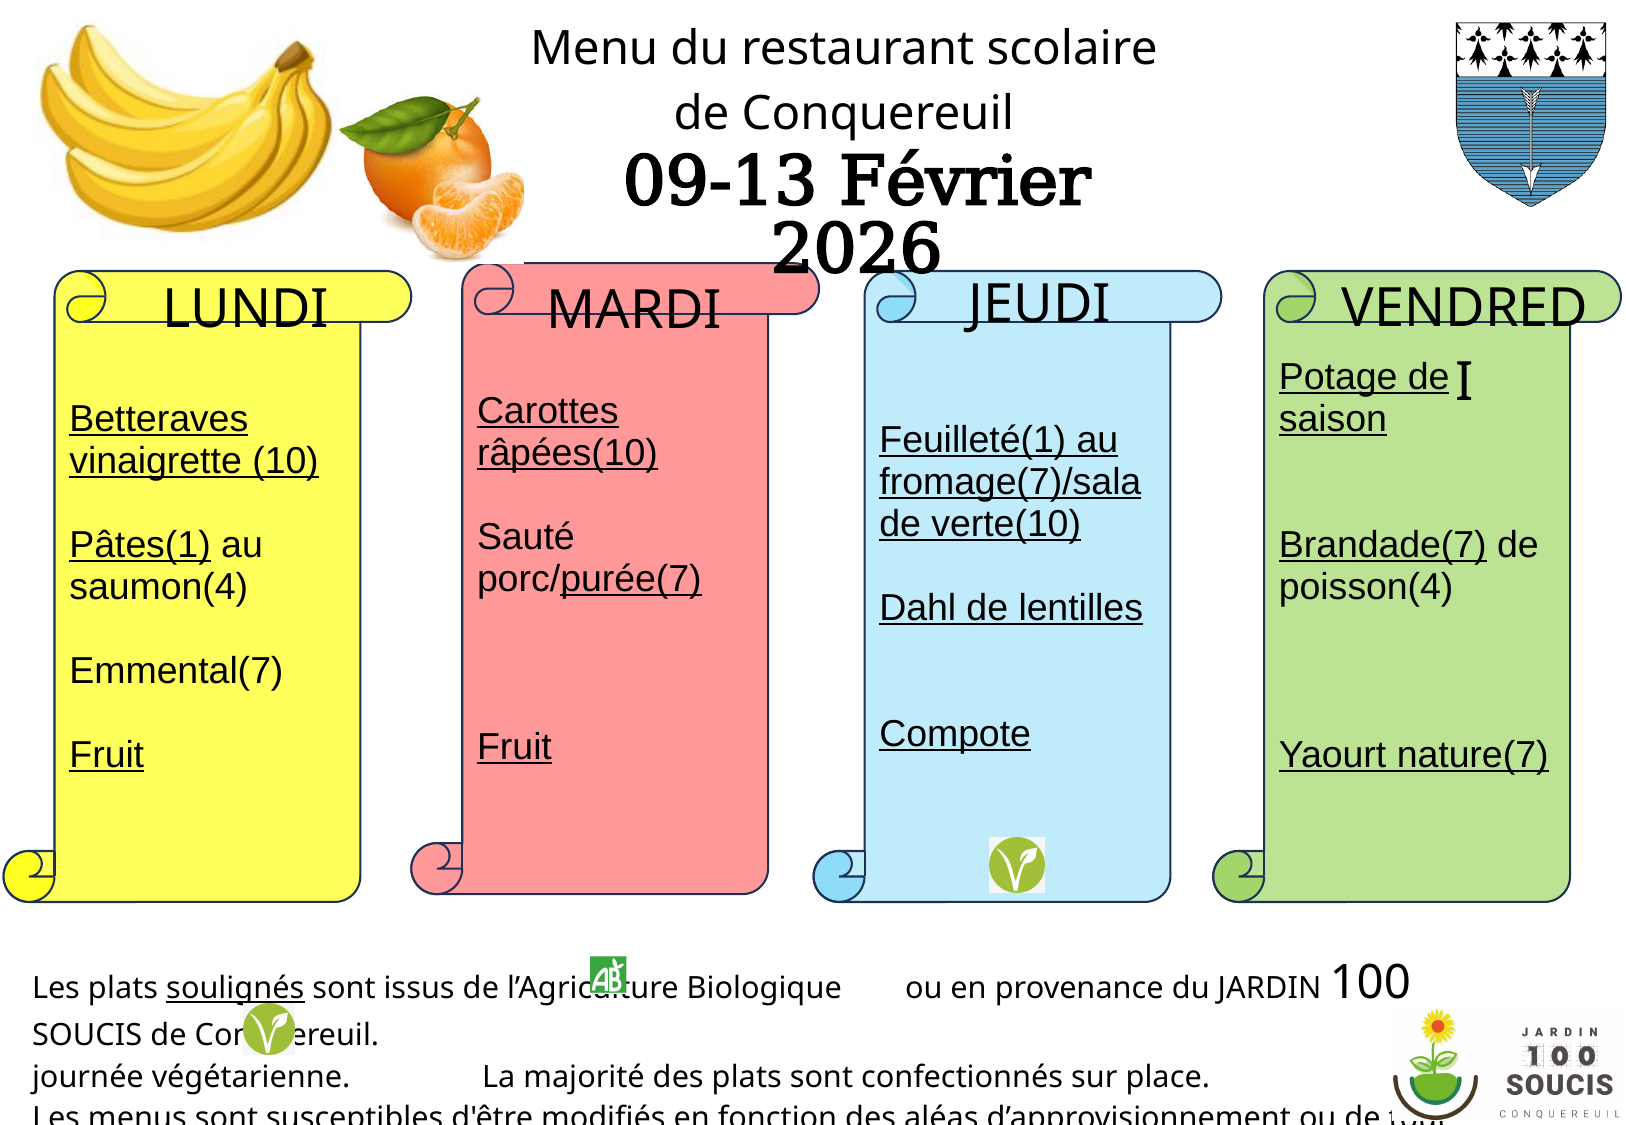

Menu du restaurant scolaire de Conquereuil
Les plats soulignés sont issus de l’Agriculture Biologique	 ou en provenance du JARDIN 100 SOUCIS de Conquereuil.
journée végétarienne.		La majorité des plats sont confectionnés sur place.
Les menus sont susceptibles d'être modifiés en fonction des aléas d’approvisionnement ou de tout autre imprévu.
09-13 Février 2026
JEUDI
VENDREDI
LUNDI
Carottes râpées(10)
Sauté porc/purée(7)
Fruit
MARDI
Betteraves vinaigrette (10)
Pâtes(1) au saumon(4)
Emmental(7)
Fruit
Feuilleté(1) au fromage(7)/salade verte(10)
Dahl de lentilles
Compote
Potage de saison
Brandade(7) de poisson(4)
Yaourt nature(7)